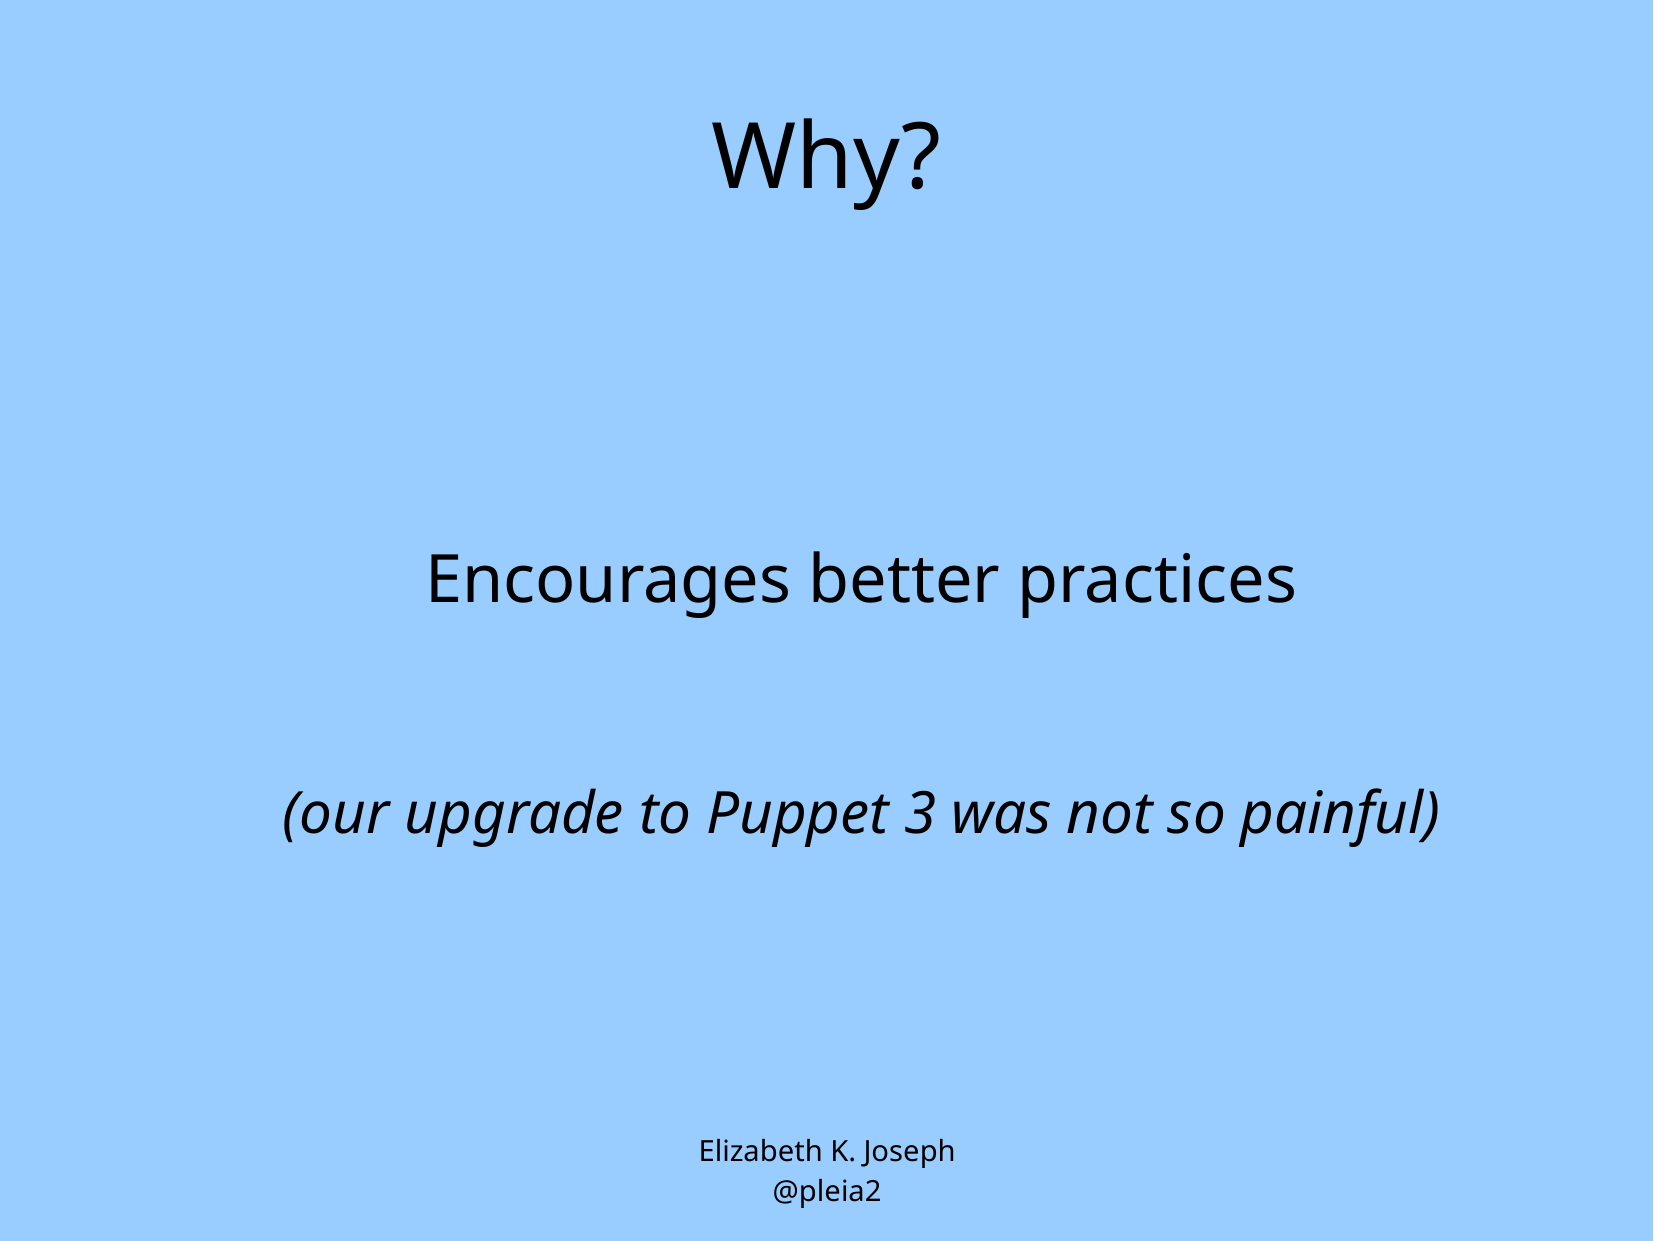

# Why?
Encourages better practices
(our upgrade to Puppet 3 was not so painful)